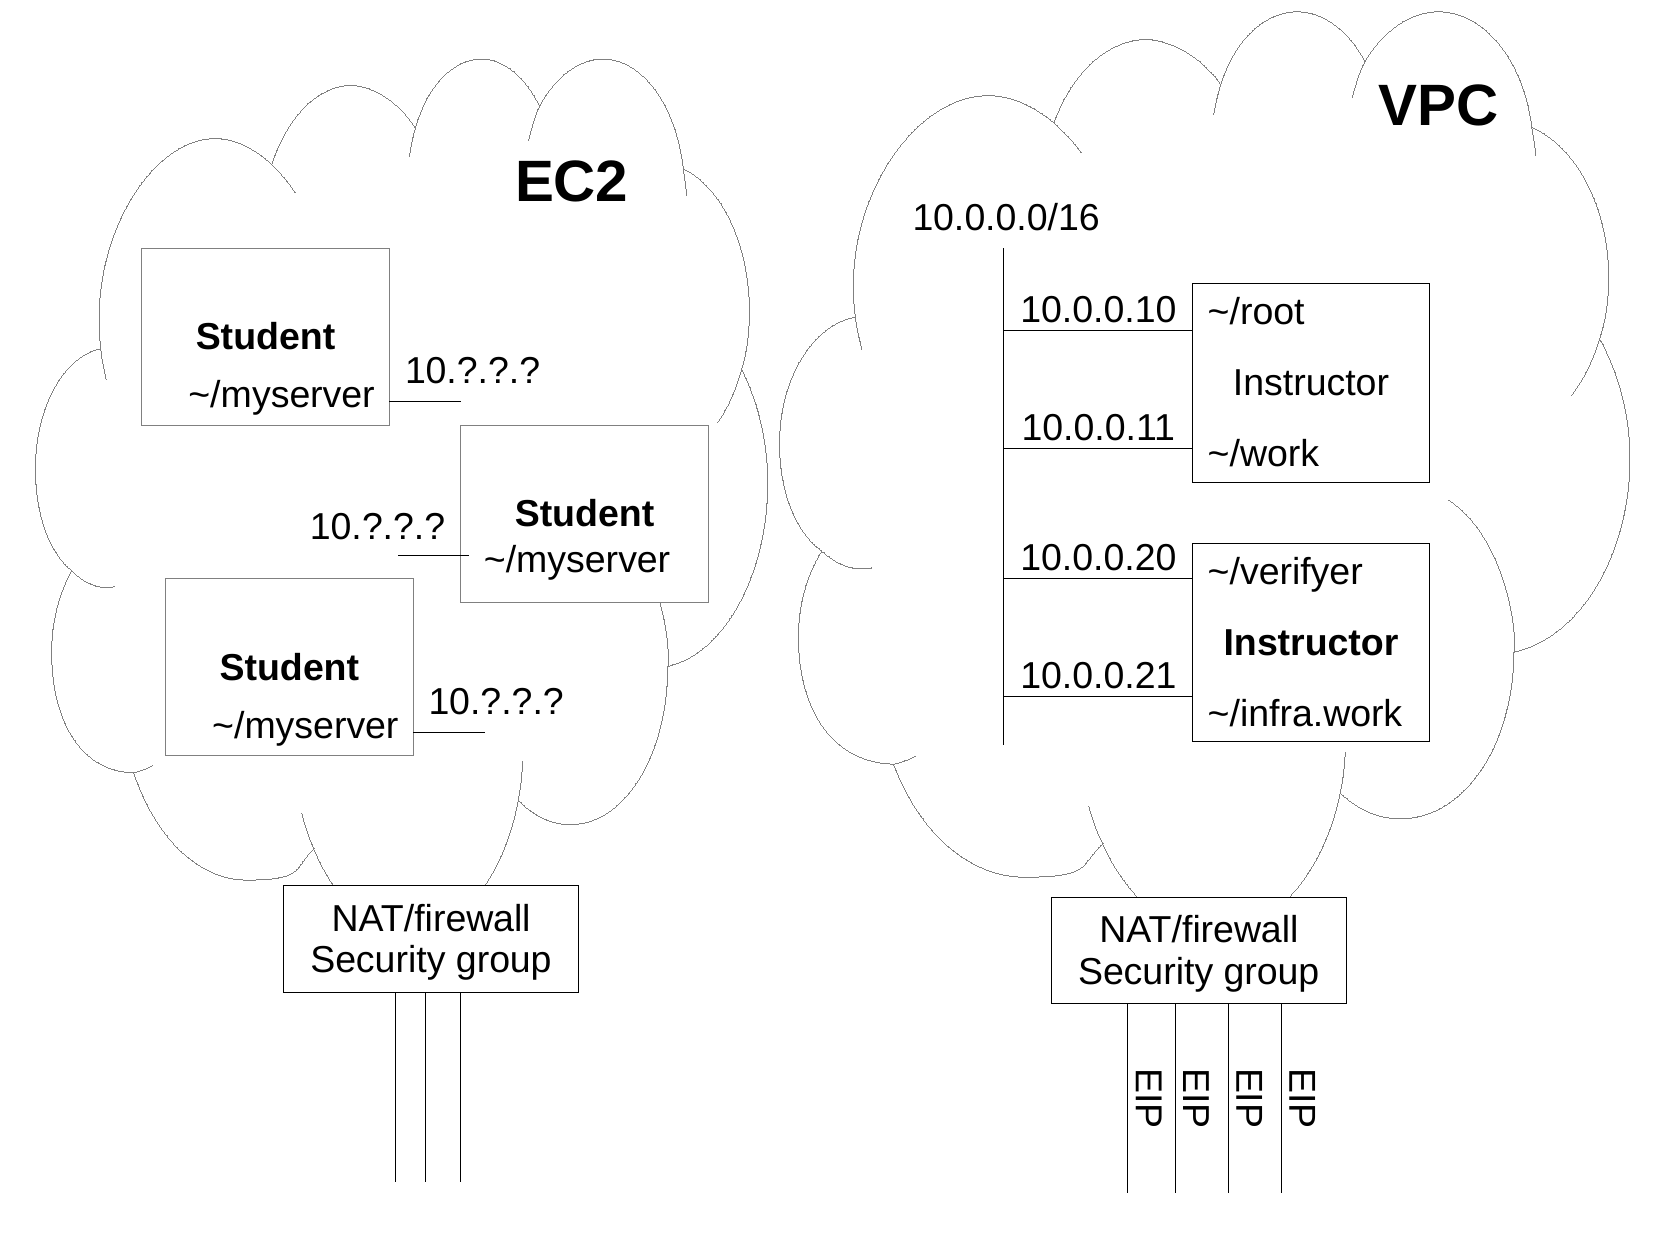

VPC
EC2
10.0.0.0/16
Instructor
~/root
10.0.0.10
~/work
10.0.0.11
Instructor
~/verifyer
10.0.0.20
~/infra.work
10.0.0.21
Student
10.?.?.?
~/myserver
Student
10.?.?.?
~/myserver
Student
10.?.?.?
~/myserver
NAT/firewall
Security group
NAT/firewall
Security group
EIP
EIP
EIP
EIP